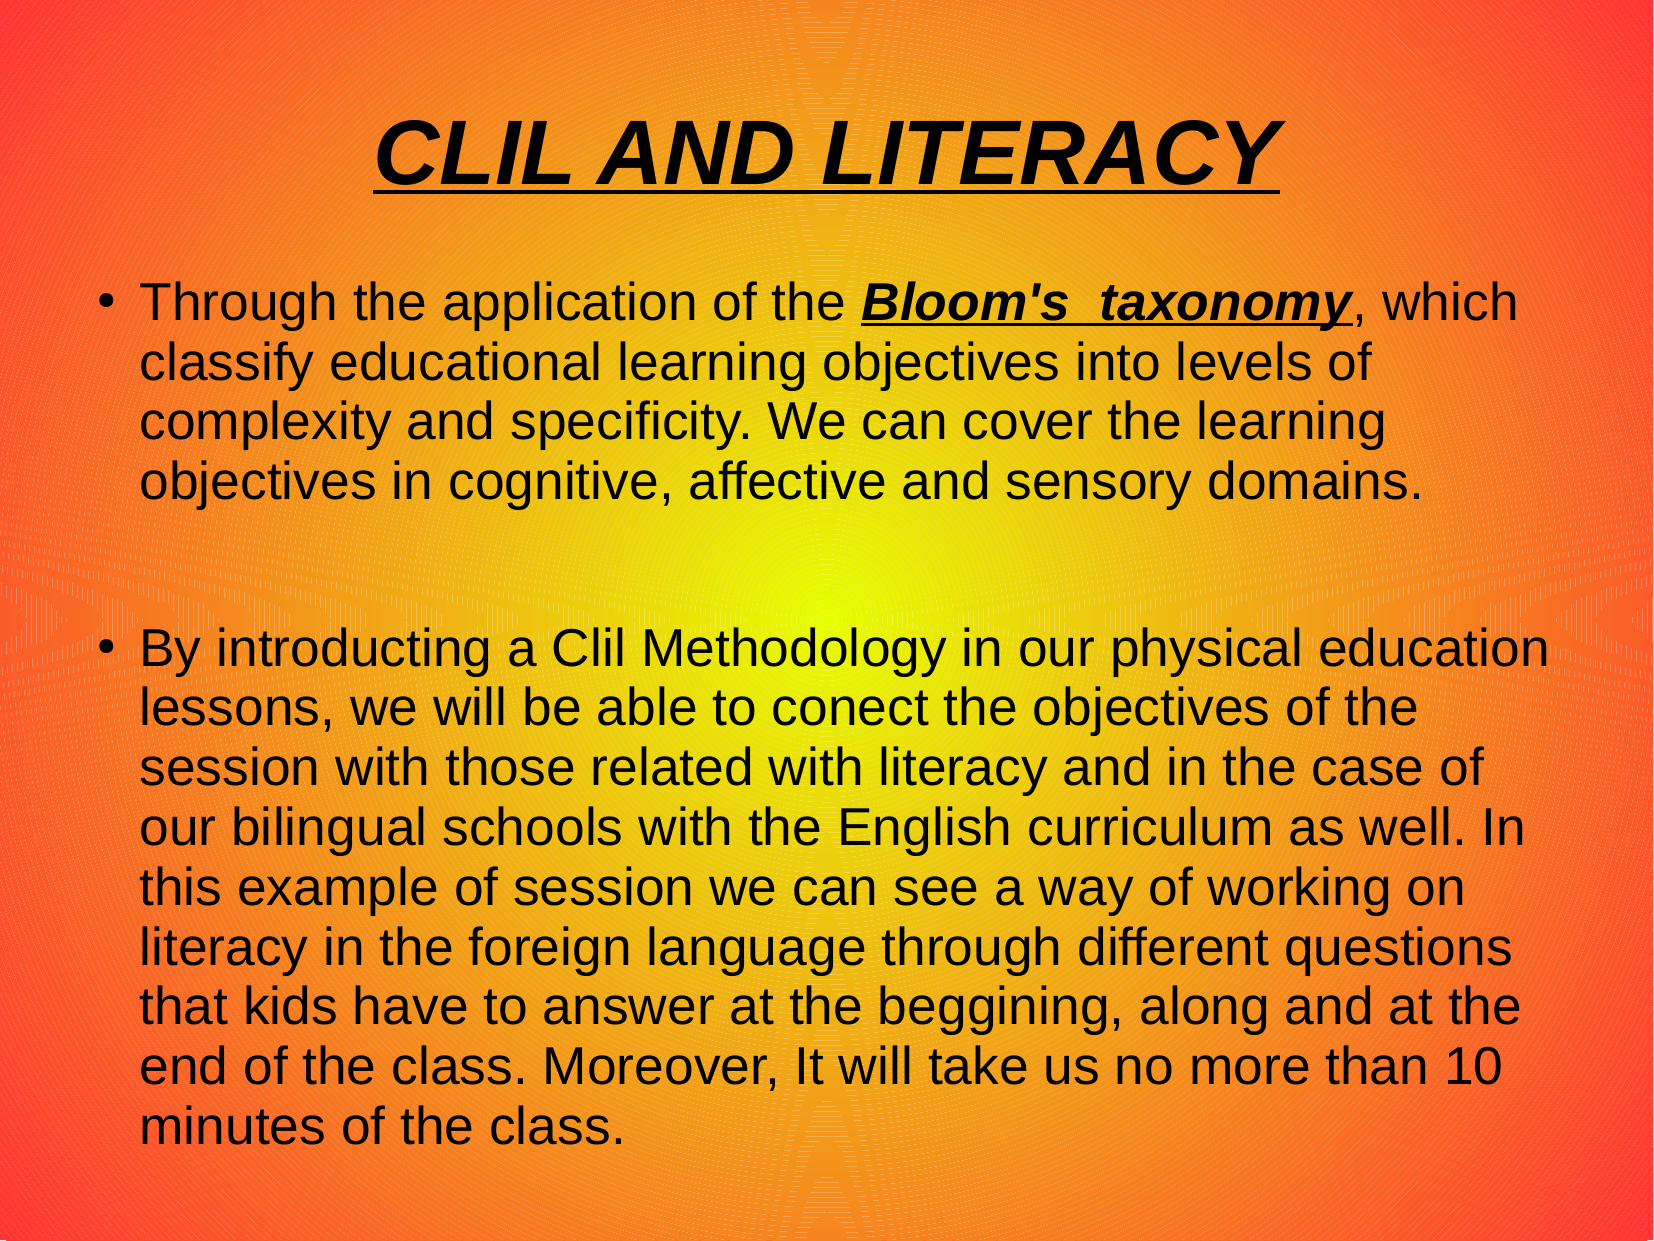

# CLIL AND LITERACY
Through the application of the Bloom's taxonomy, which classify educational learning objectives into levels of complexity and specificity. We can cover the learning objectives in cognitive, affective and sensory domains.
By introducting a Clil Methodology in our physical education lessons, we will be able to conect the objectives of the session with those related with literacy and in the case of our bilingual schools with the English curriculum as well. In this example of session we can see a way of working on literacy in the foreign language through different questions that kids have to answer at the beggining, along and at the end of the class. Moreover, It will take us no more than 10 minutes of the class.